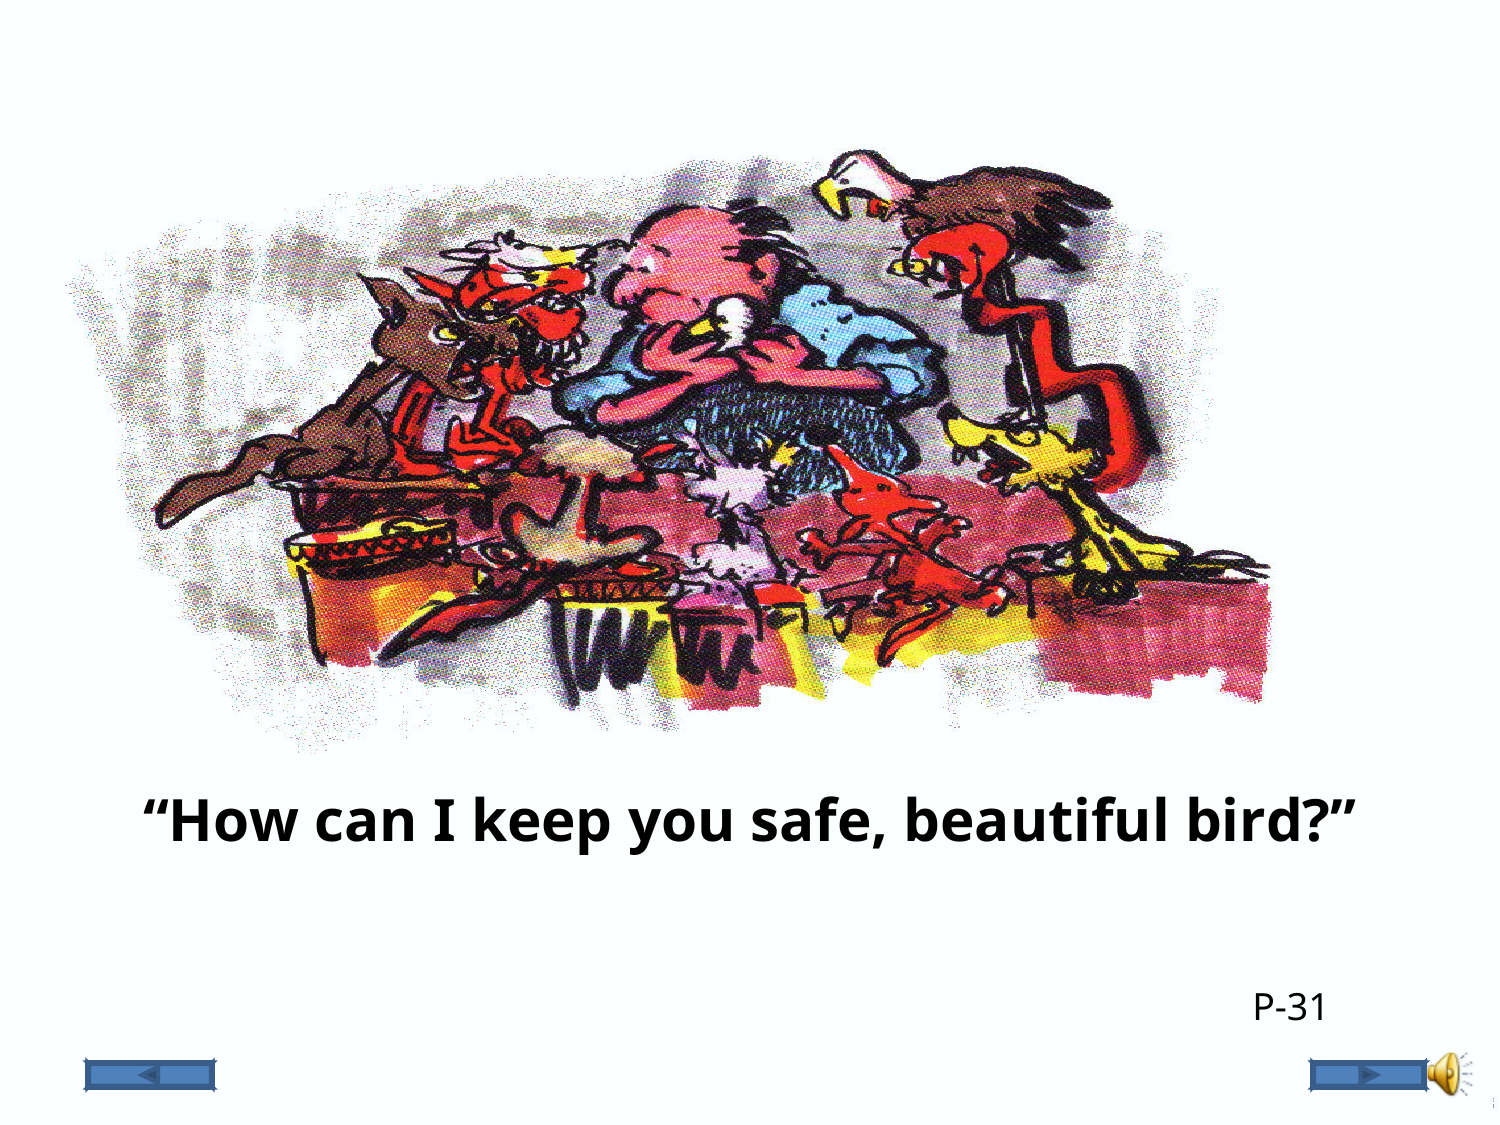

“How can I keep you safe, beautiful bird?”
P-31